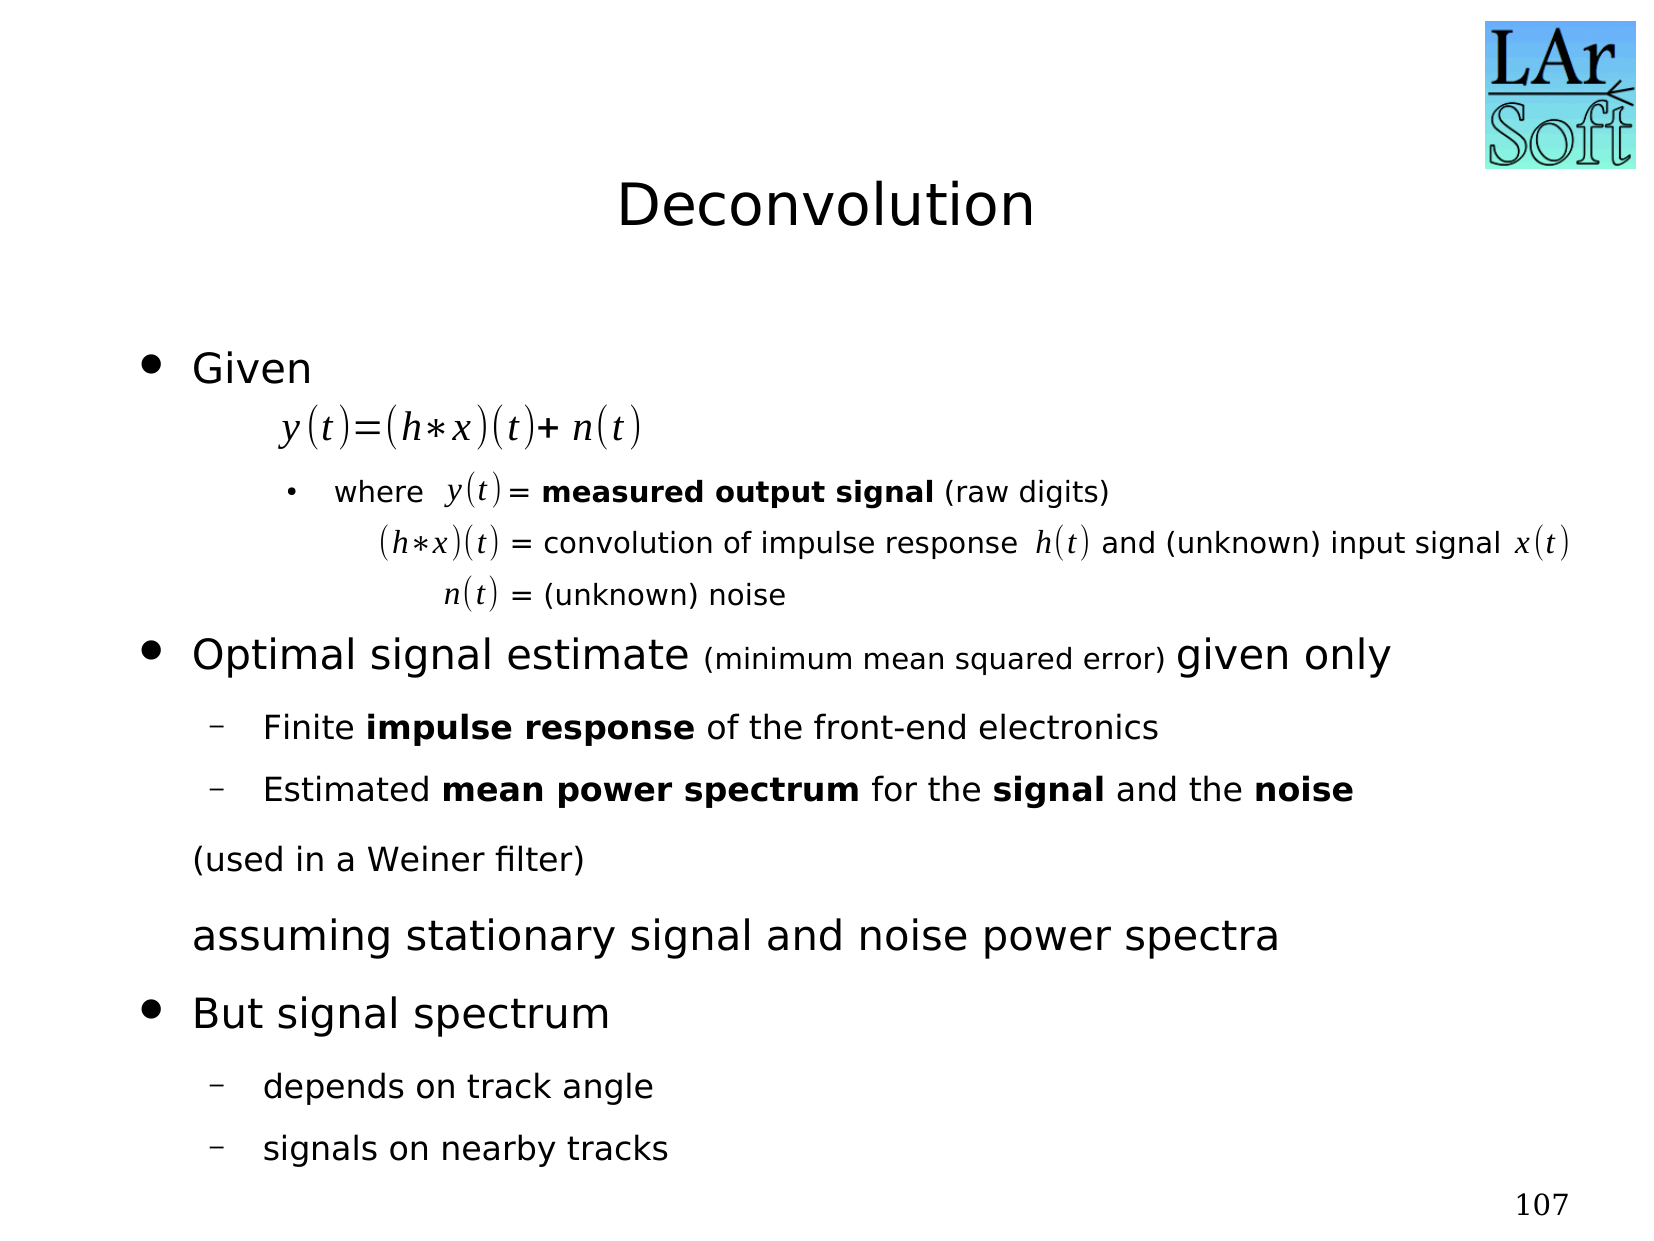

# Deconvolution
Given
where = measured output signal (raw digits)
 = convolution of impulse response and (unknown) input signal
 = (unknown) noise
Optimal signal estimate (minimum mean squared error) given only
Finite impulse response of the front-end electronics
Estimated mean power spectrum for the signal and the noise
(used in a Weiner filter)
assuming stationary signal and noise power spectra
But signal spectrum
depends on track angle
signals on nearby tracks
107